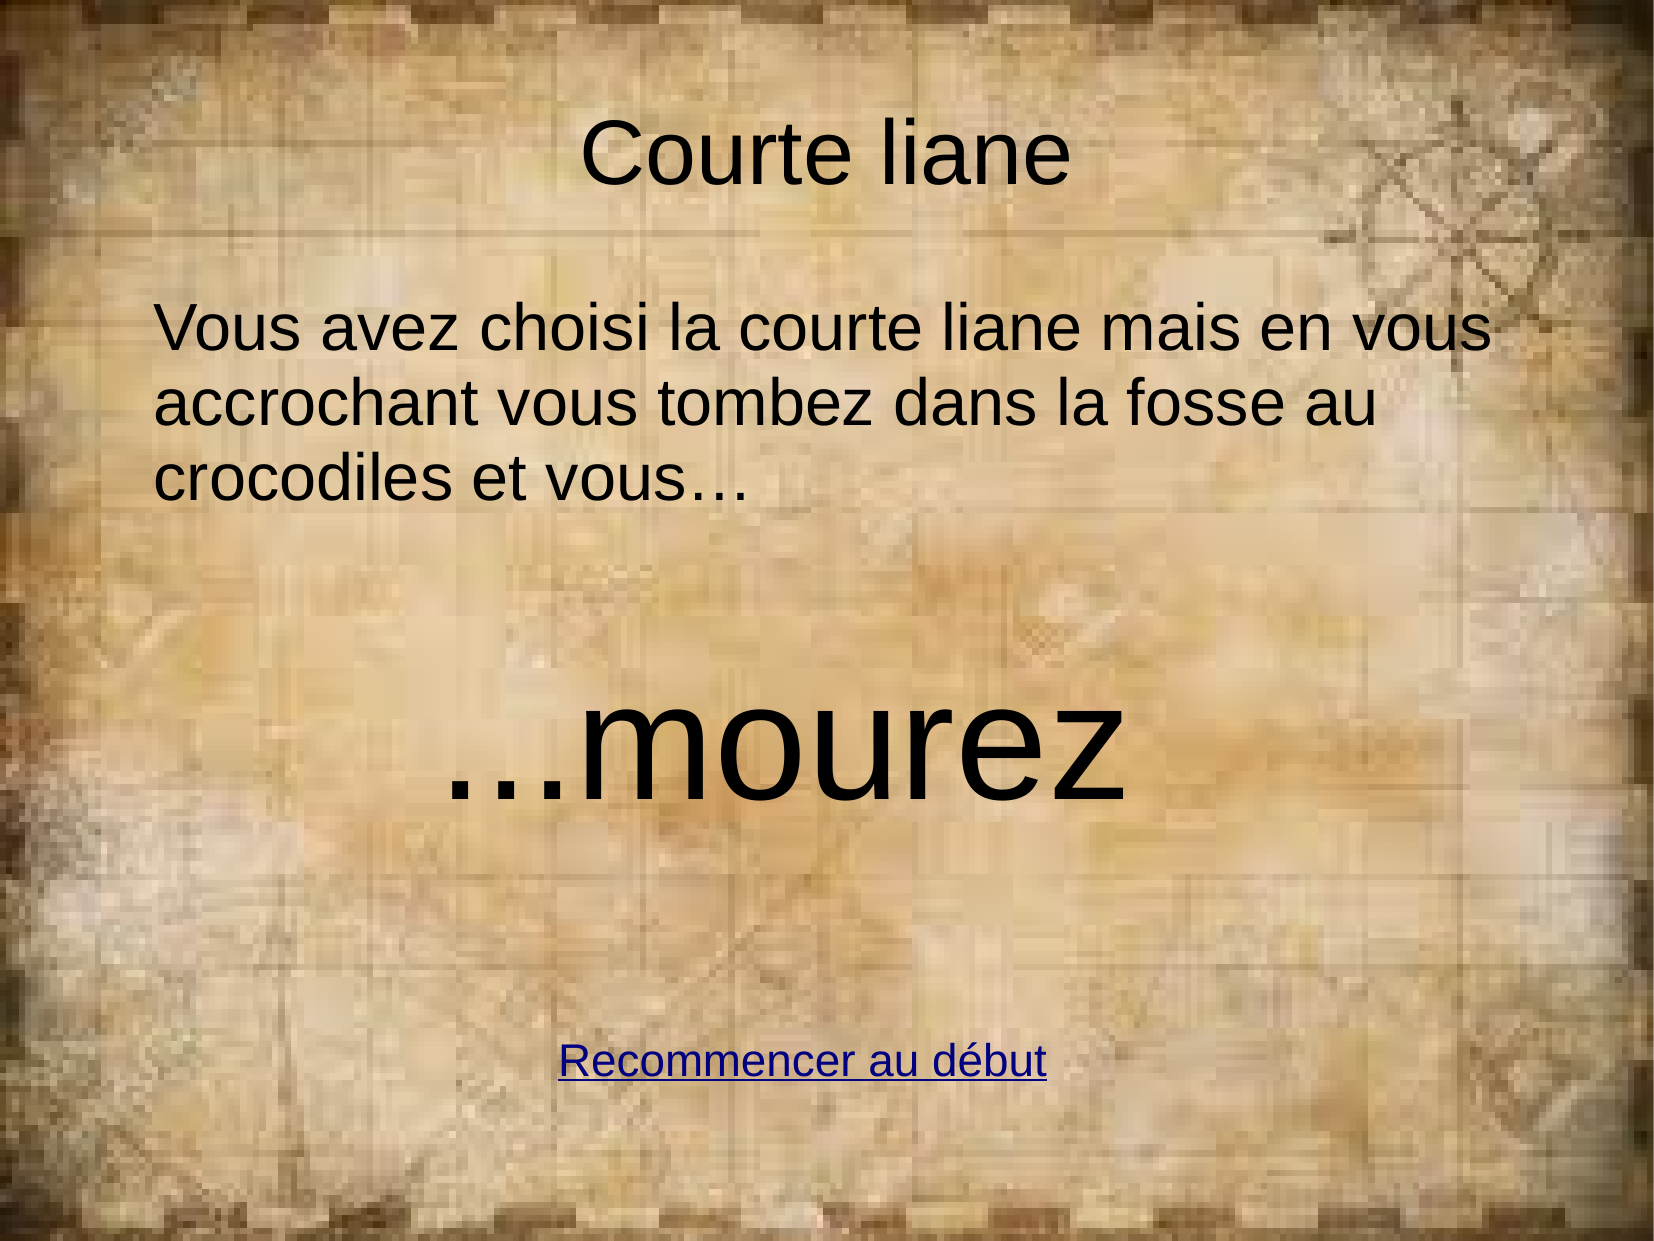

# Courte liane
Vous avez choisi la courte liane mais en vous accrochant vous tombez dans la fosse au crocodiles et vous…
 ...mourez
Recommencer au début